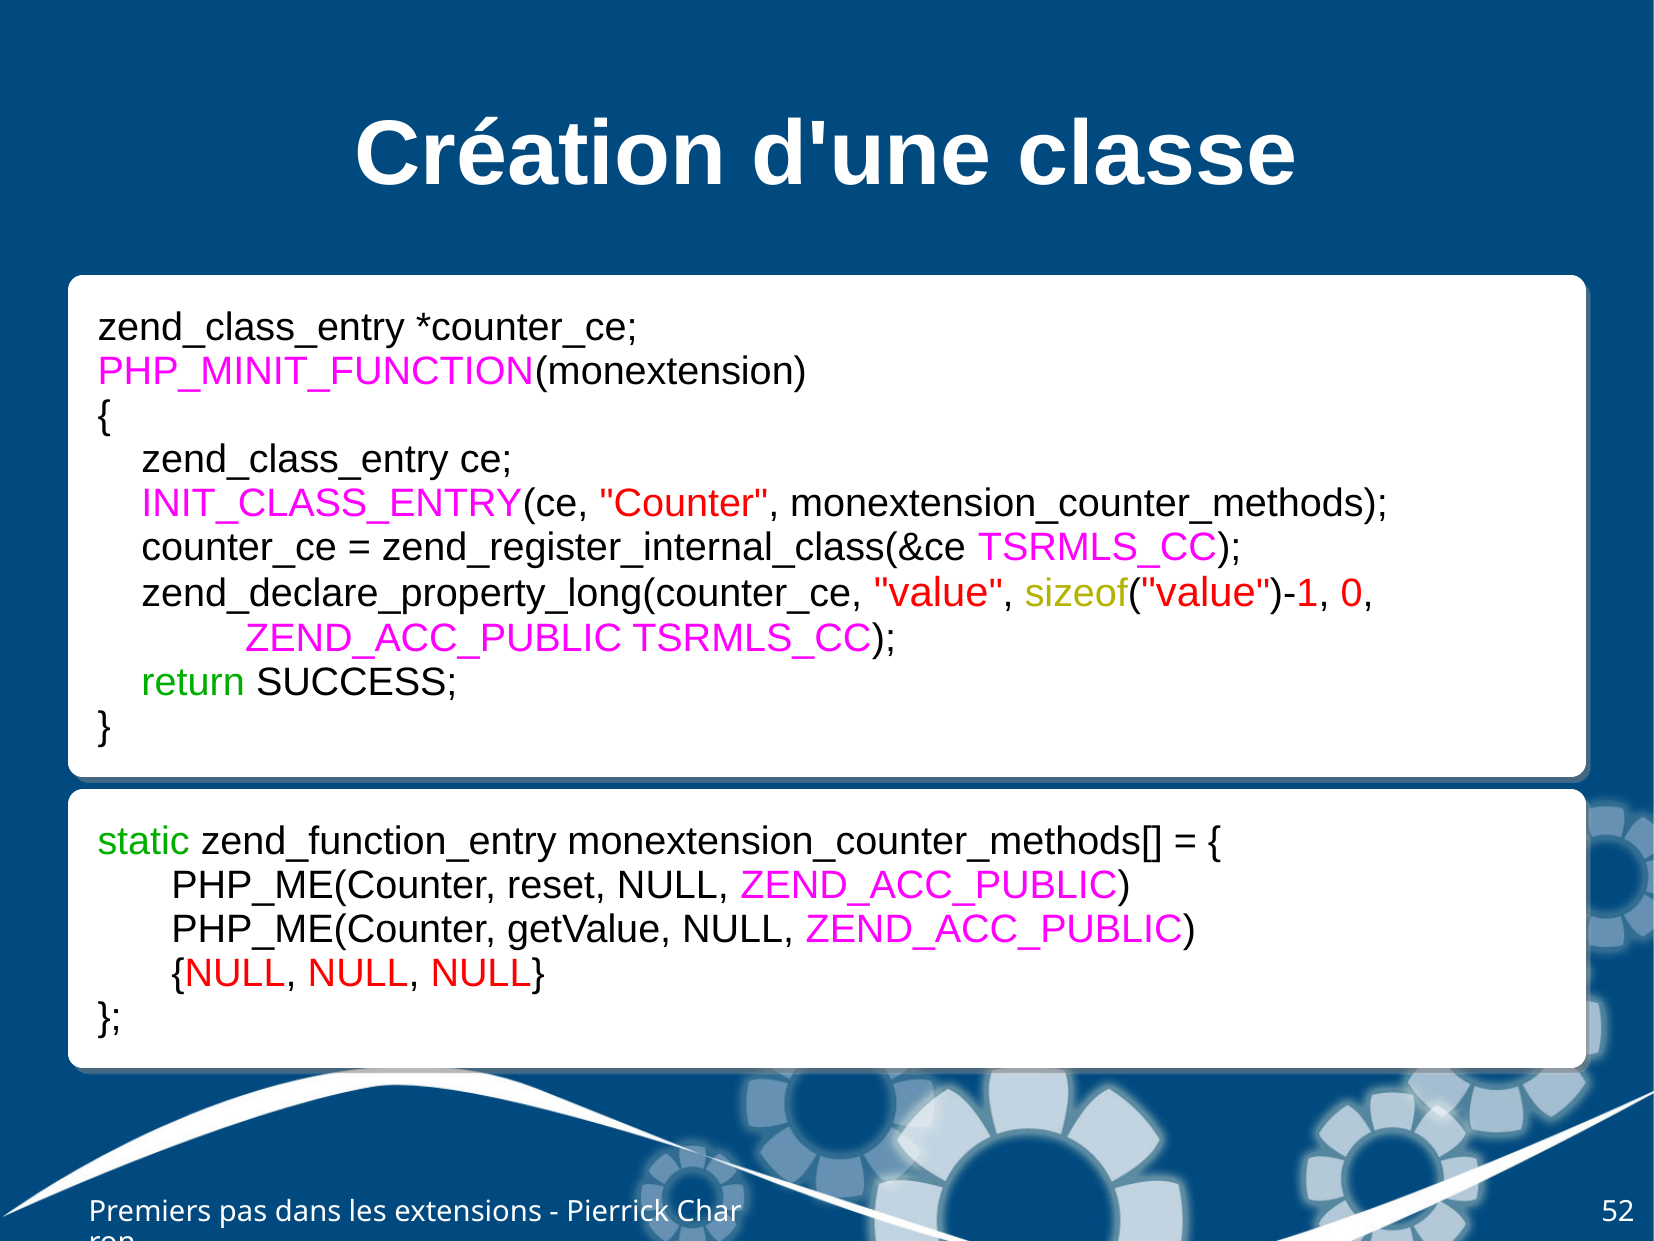

# Création d'une classe
zend_class_entry *counter_ce;
PHP_MINIT_FUNCTION(monextension)
{
 zend_class_entry ce;
 INIT_CLASS_ENTRY(ce, "Counter", monextension_counter_methods);
 counter_ce = zend_register_internal_class(&ce TSRMLS_CC);
 zend_declare_property_long(counter_ce, "value", sizeof("value")-1, 0,
		ZEND_ACC_PUBLIC TSRMLS_CC);
 return SUCCESS;
}
static zend_function_entry monextension_counter_methods[] = {
	PHP_ME(Counter, reset, NULL, ZEND_ACC_PUBLIC)
	PHP_ME(Counter, getValue, NULL, ZEND_ACC_PUBLIC)
	{NULL, NULL, NULL}
};
Premiers pas dans les extensions - Pierrick Charron
52